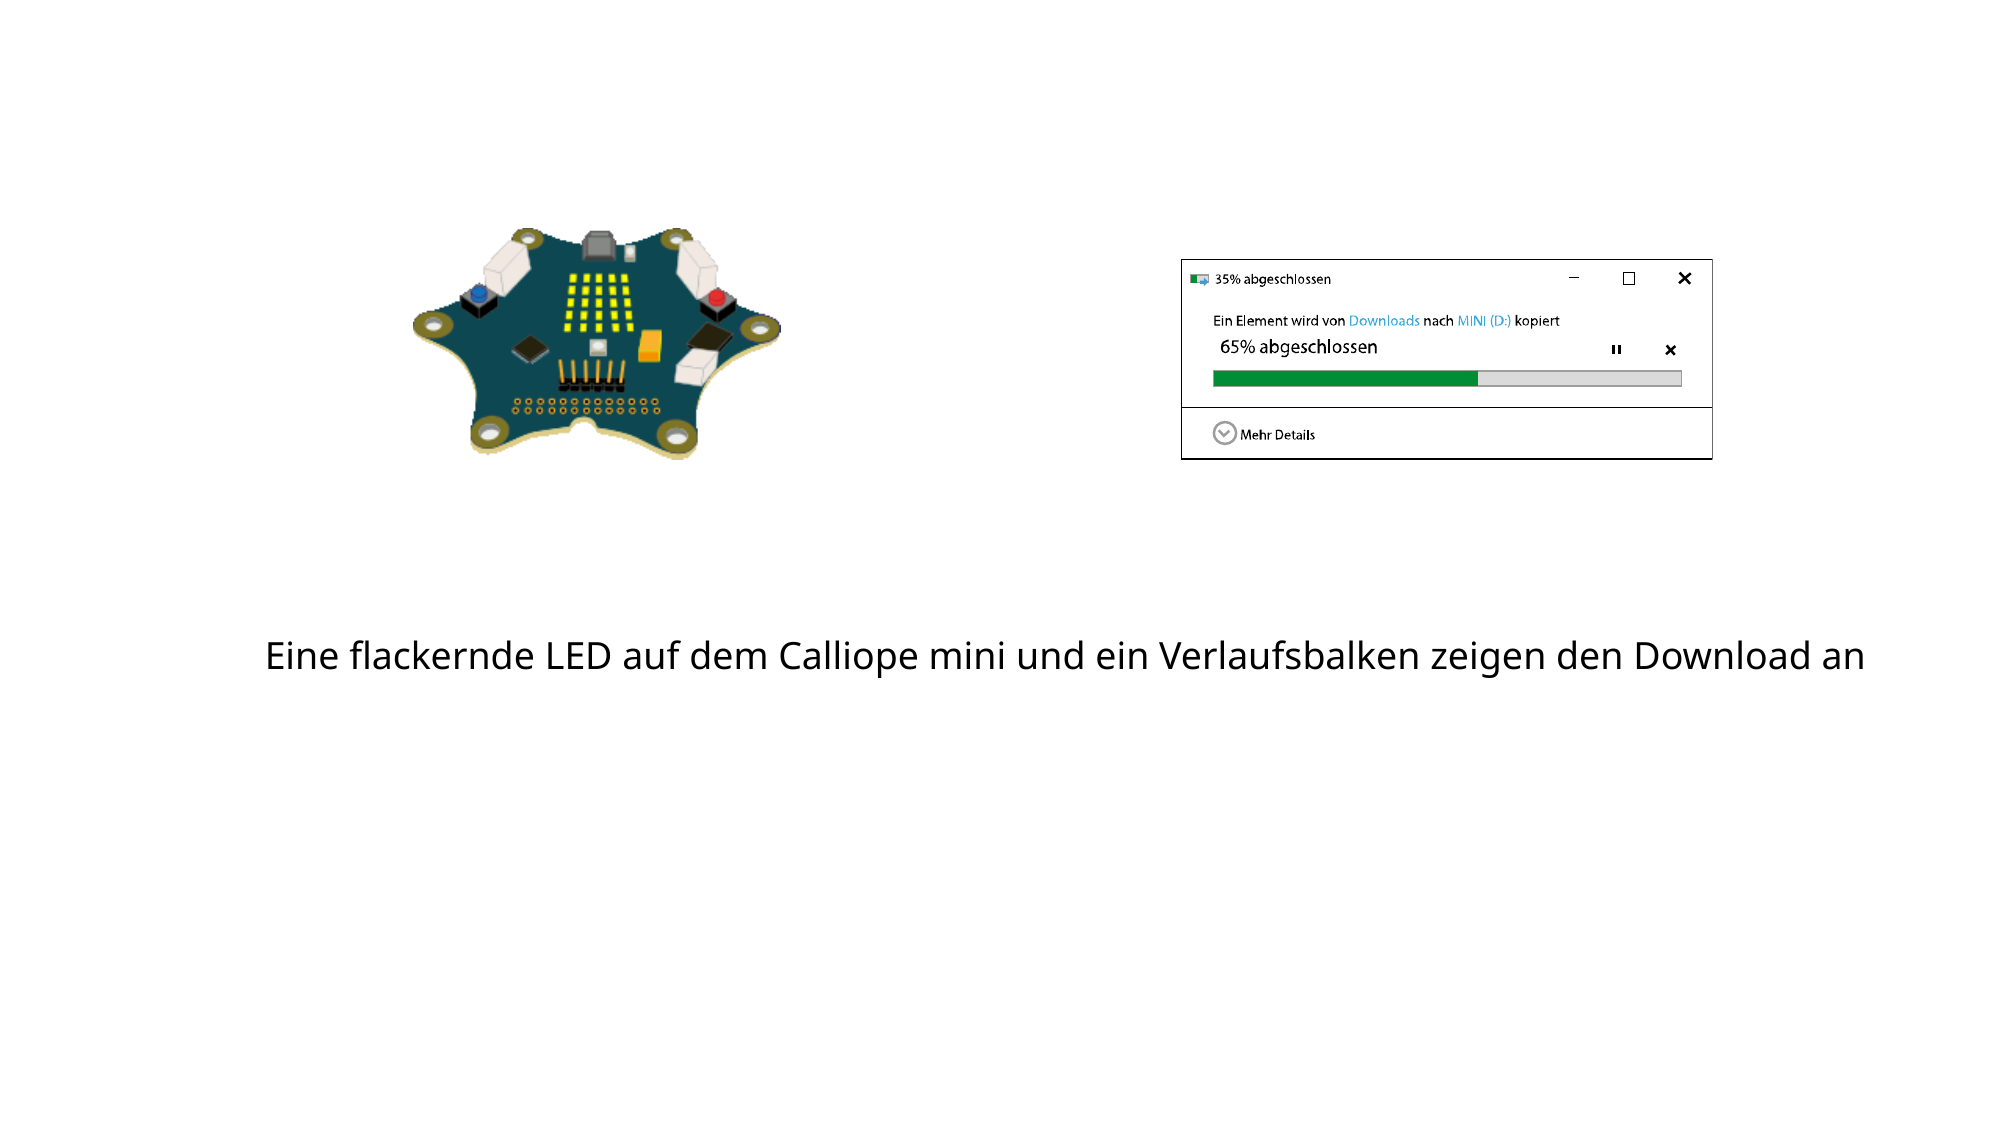

Eine flackernde LED auf dem Calliope mini und ein Verlaufsbalken zeigen den Download an